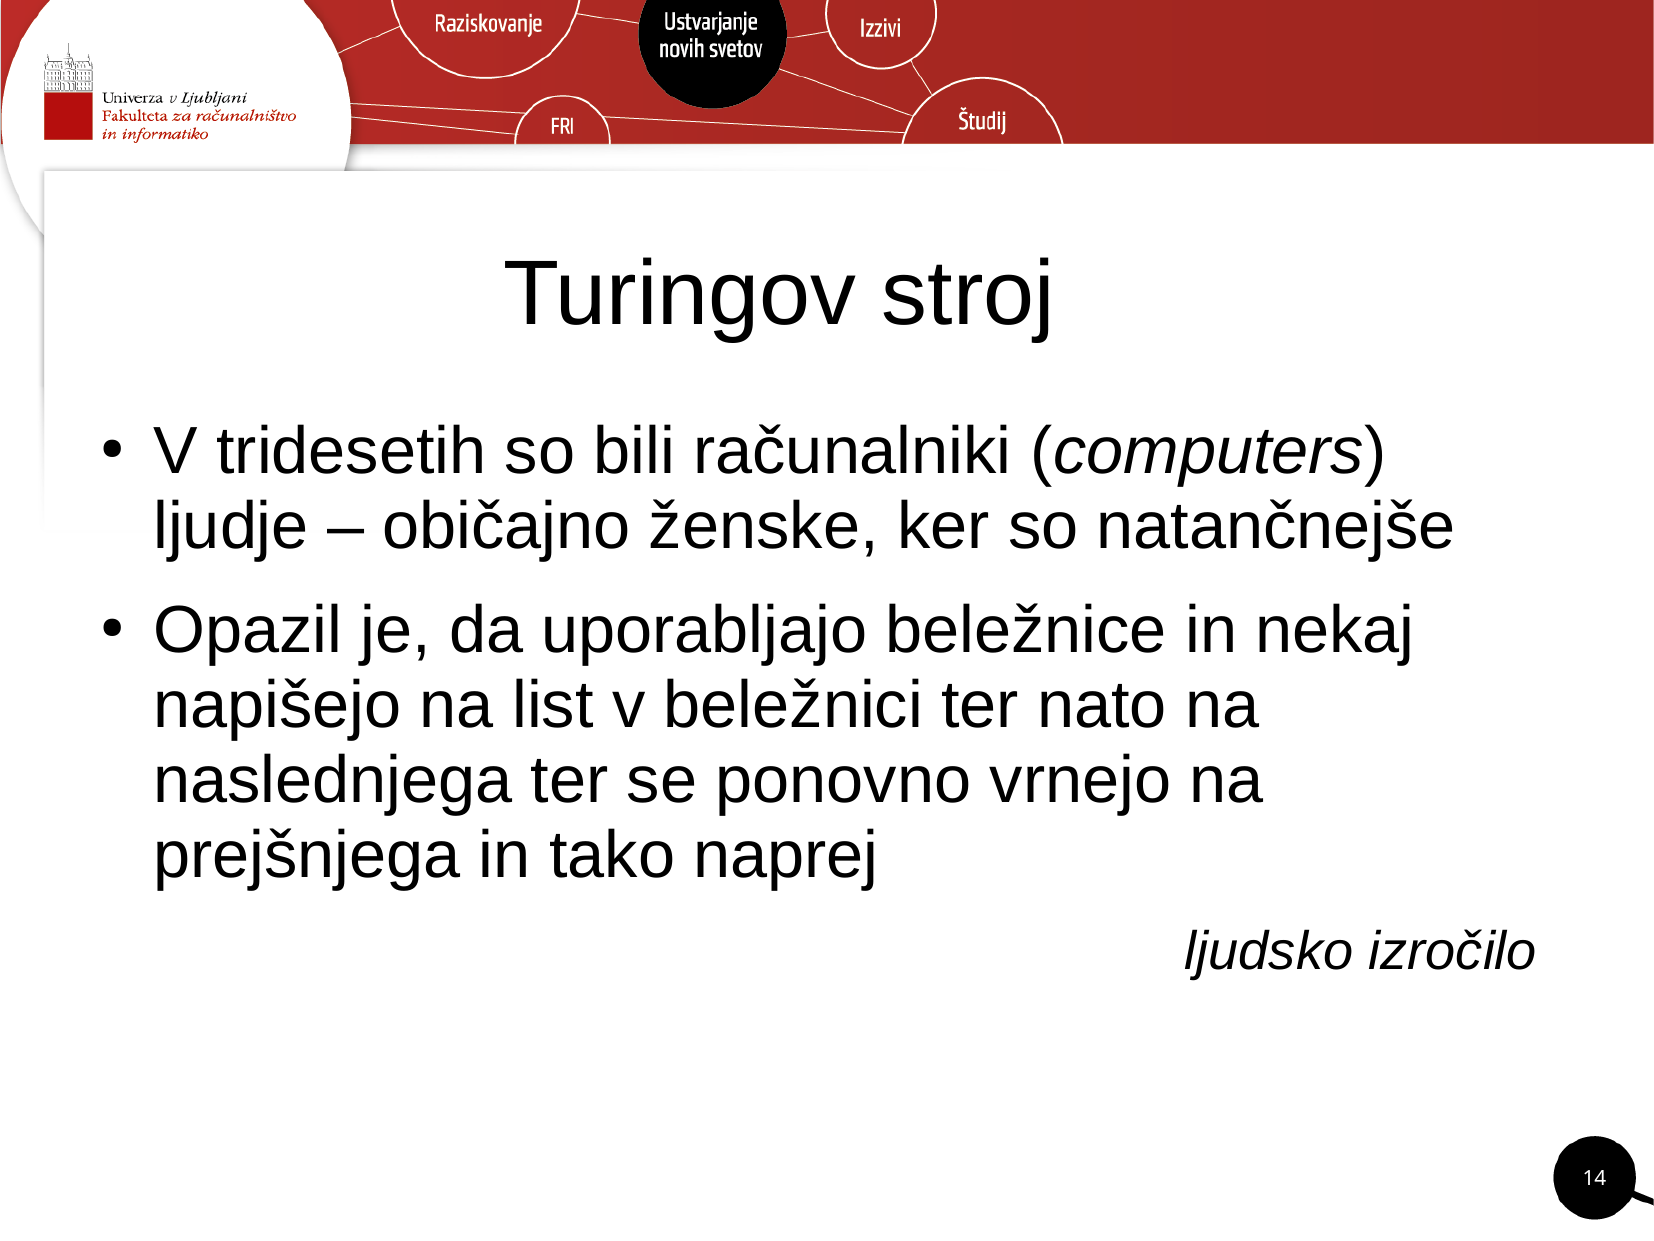

# Turingov stroj
V tridesetih so bili računalniki (computers) ljudje – običajno ženske, ker so natančnejše
Opazil je, da uporabljajo beležnice in nekaj napišejo na list v beležnici ter nato na naslednjega ter se ponovno vrnejo na prejšnjega in tako naprej
ljudsko izročilo